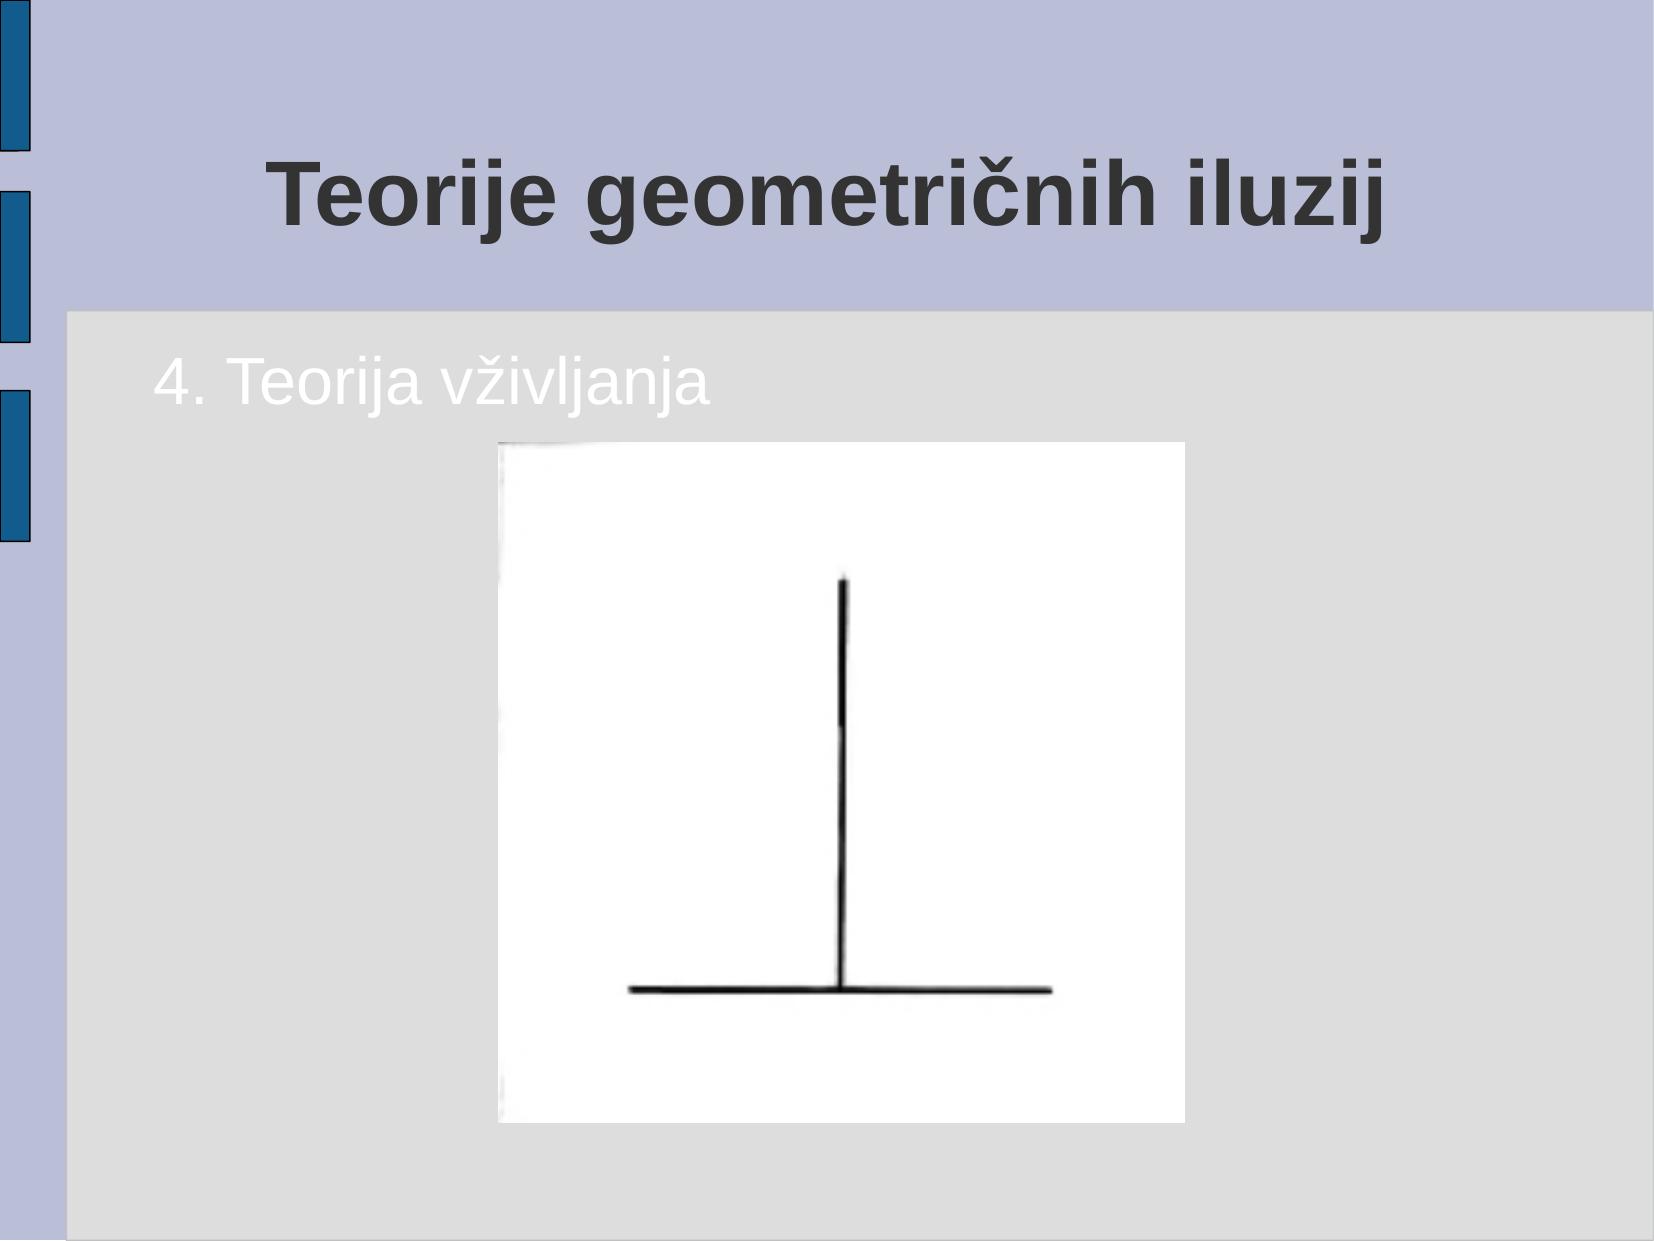

# Teorije geometričnih iluzij
4. Teorija vživljanja